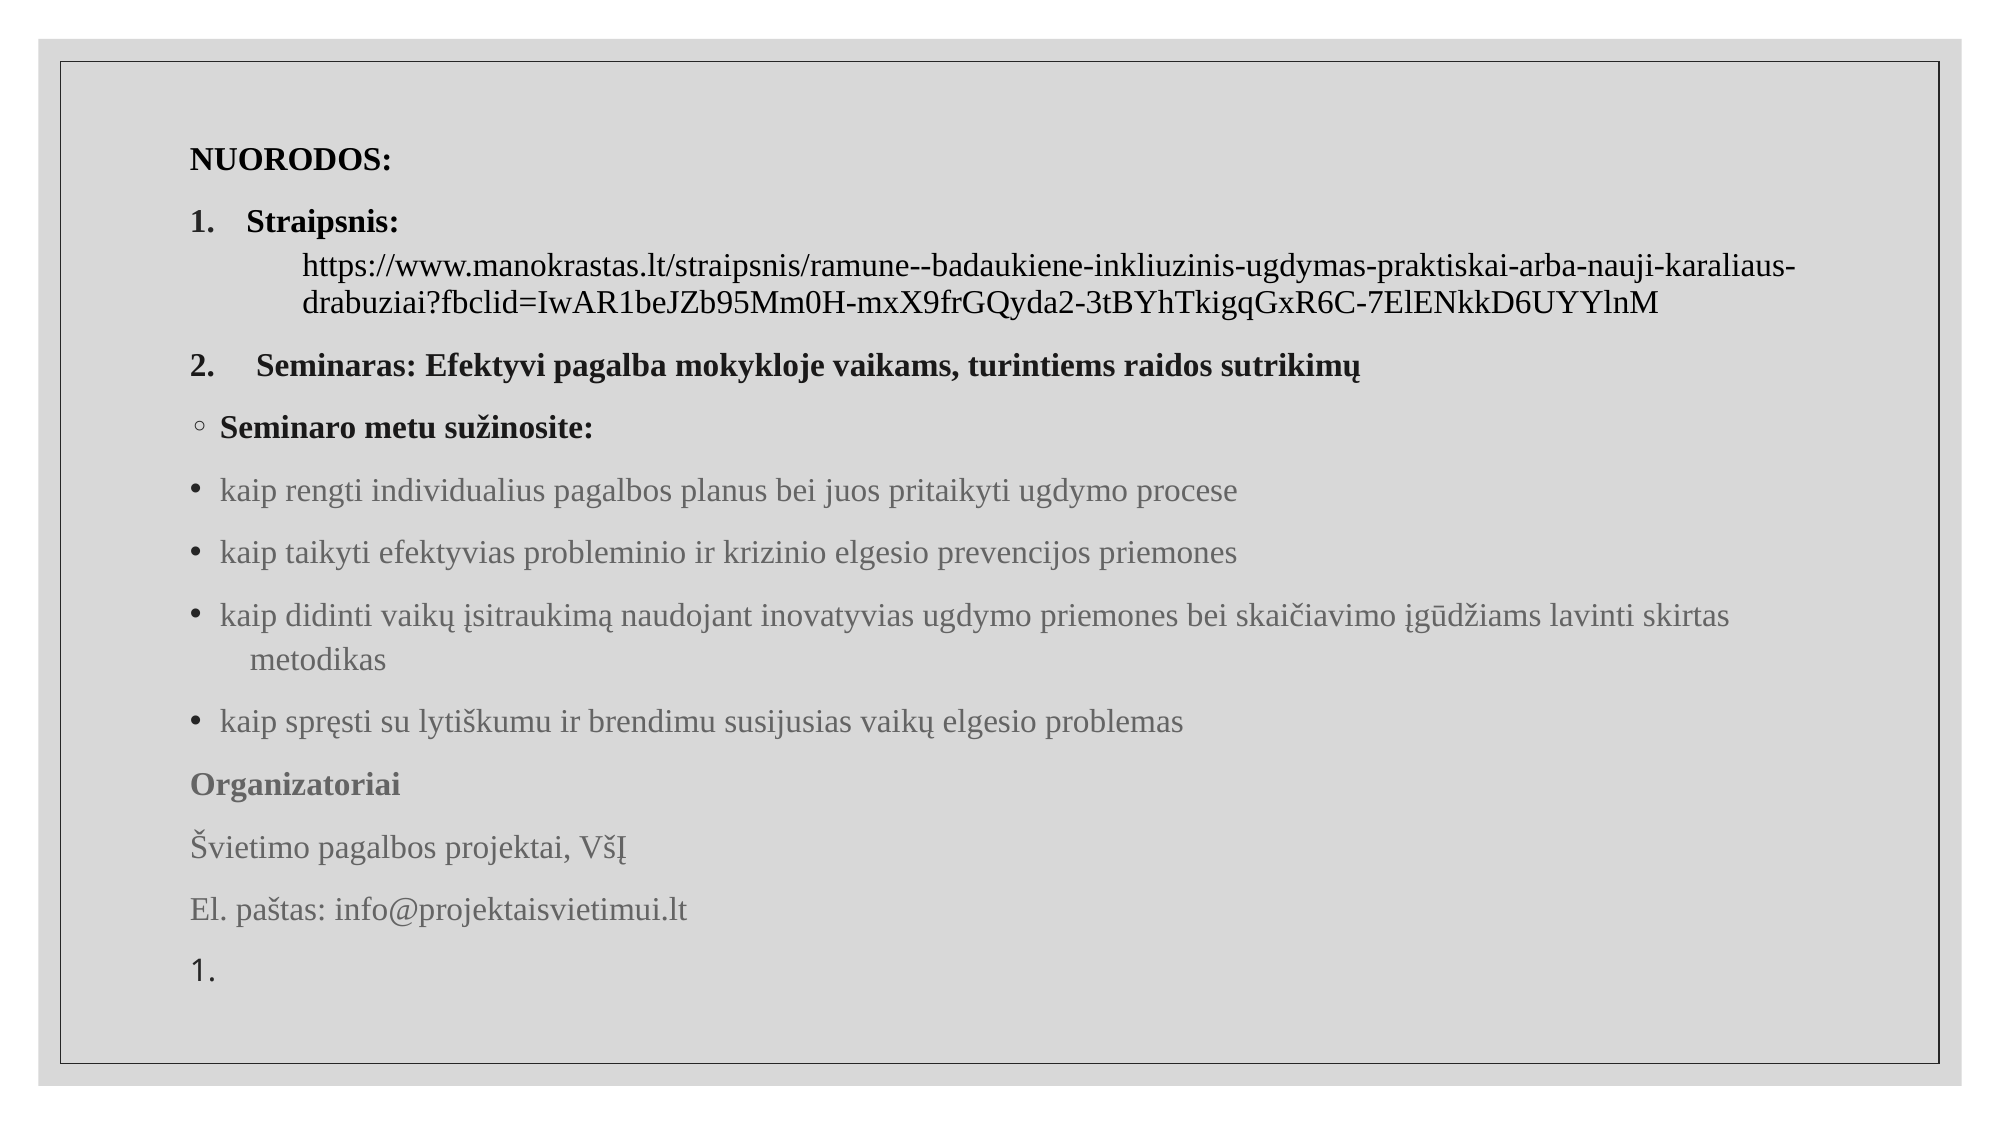

# NUORODOS:
Straipsnis: https://www.manokrastas.lt/straipsnis/ramune--badaukiene-inkliuzinis-ugdymas-praktiskai-arba-nauji-karaliaus-drabuziai?fbclid=IwAR1beJZb95Mm0H-mxX9frGQyda2-3tBYhTkigqGxR6C-7ElENkkD6UYYlnM
2. Seminaras: Efektyvi pagalba mokykloje vaikams, turintiems raidos sutrikimų
Seminaro metu sužinosite:
kaip rengti individualius pagalbos planus bei juos pritaikyti ugdymo procese
kaip taikyti efektyvias probleminio ir krizinio elgesio prevencijos priemones
kaip didinti vaikų įsitraukimą naudojant inovatyvias ugdymo priemones bei skaičiavimo įgūdžiams lavinti skirtas metodikas
kaip spręsti su lytiškumu ir brendimu susijusias vaikų elgesio problemas
Organizatoriai
Švietimo pagalbos projektai, VšĮ
El. paštas: info@projektaisvietimui.lt